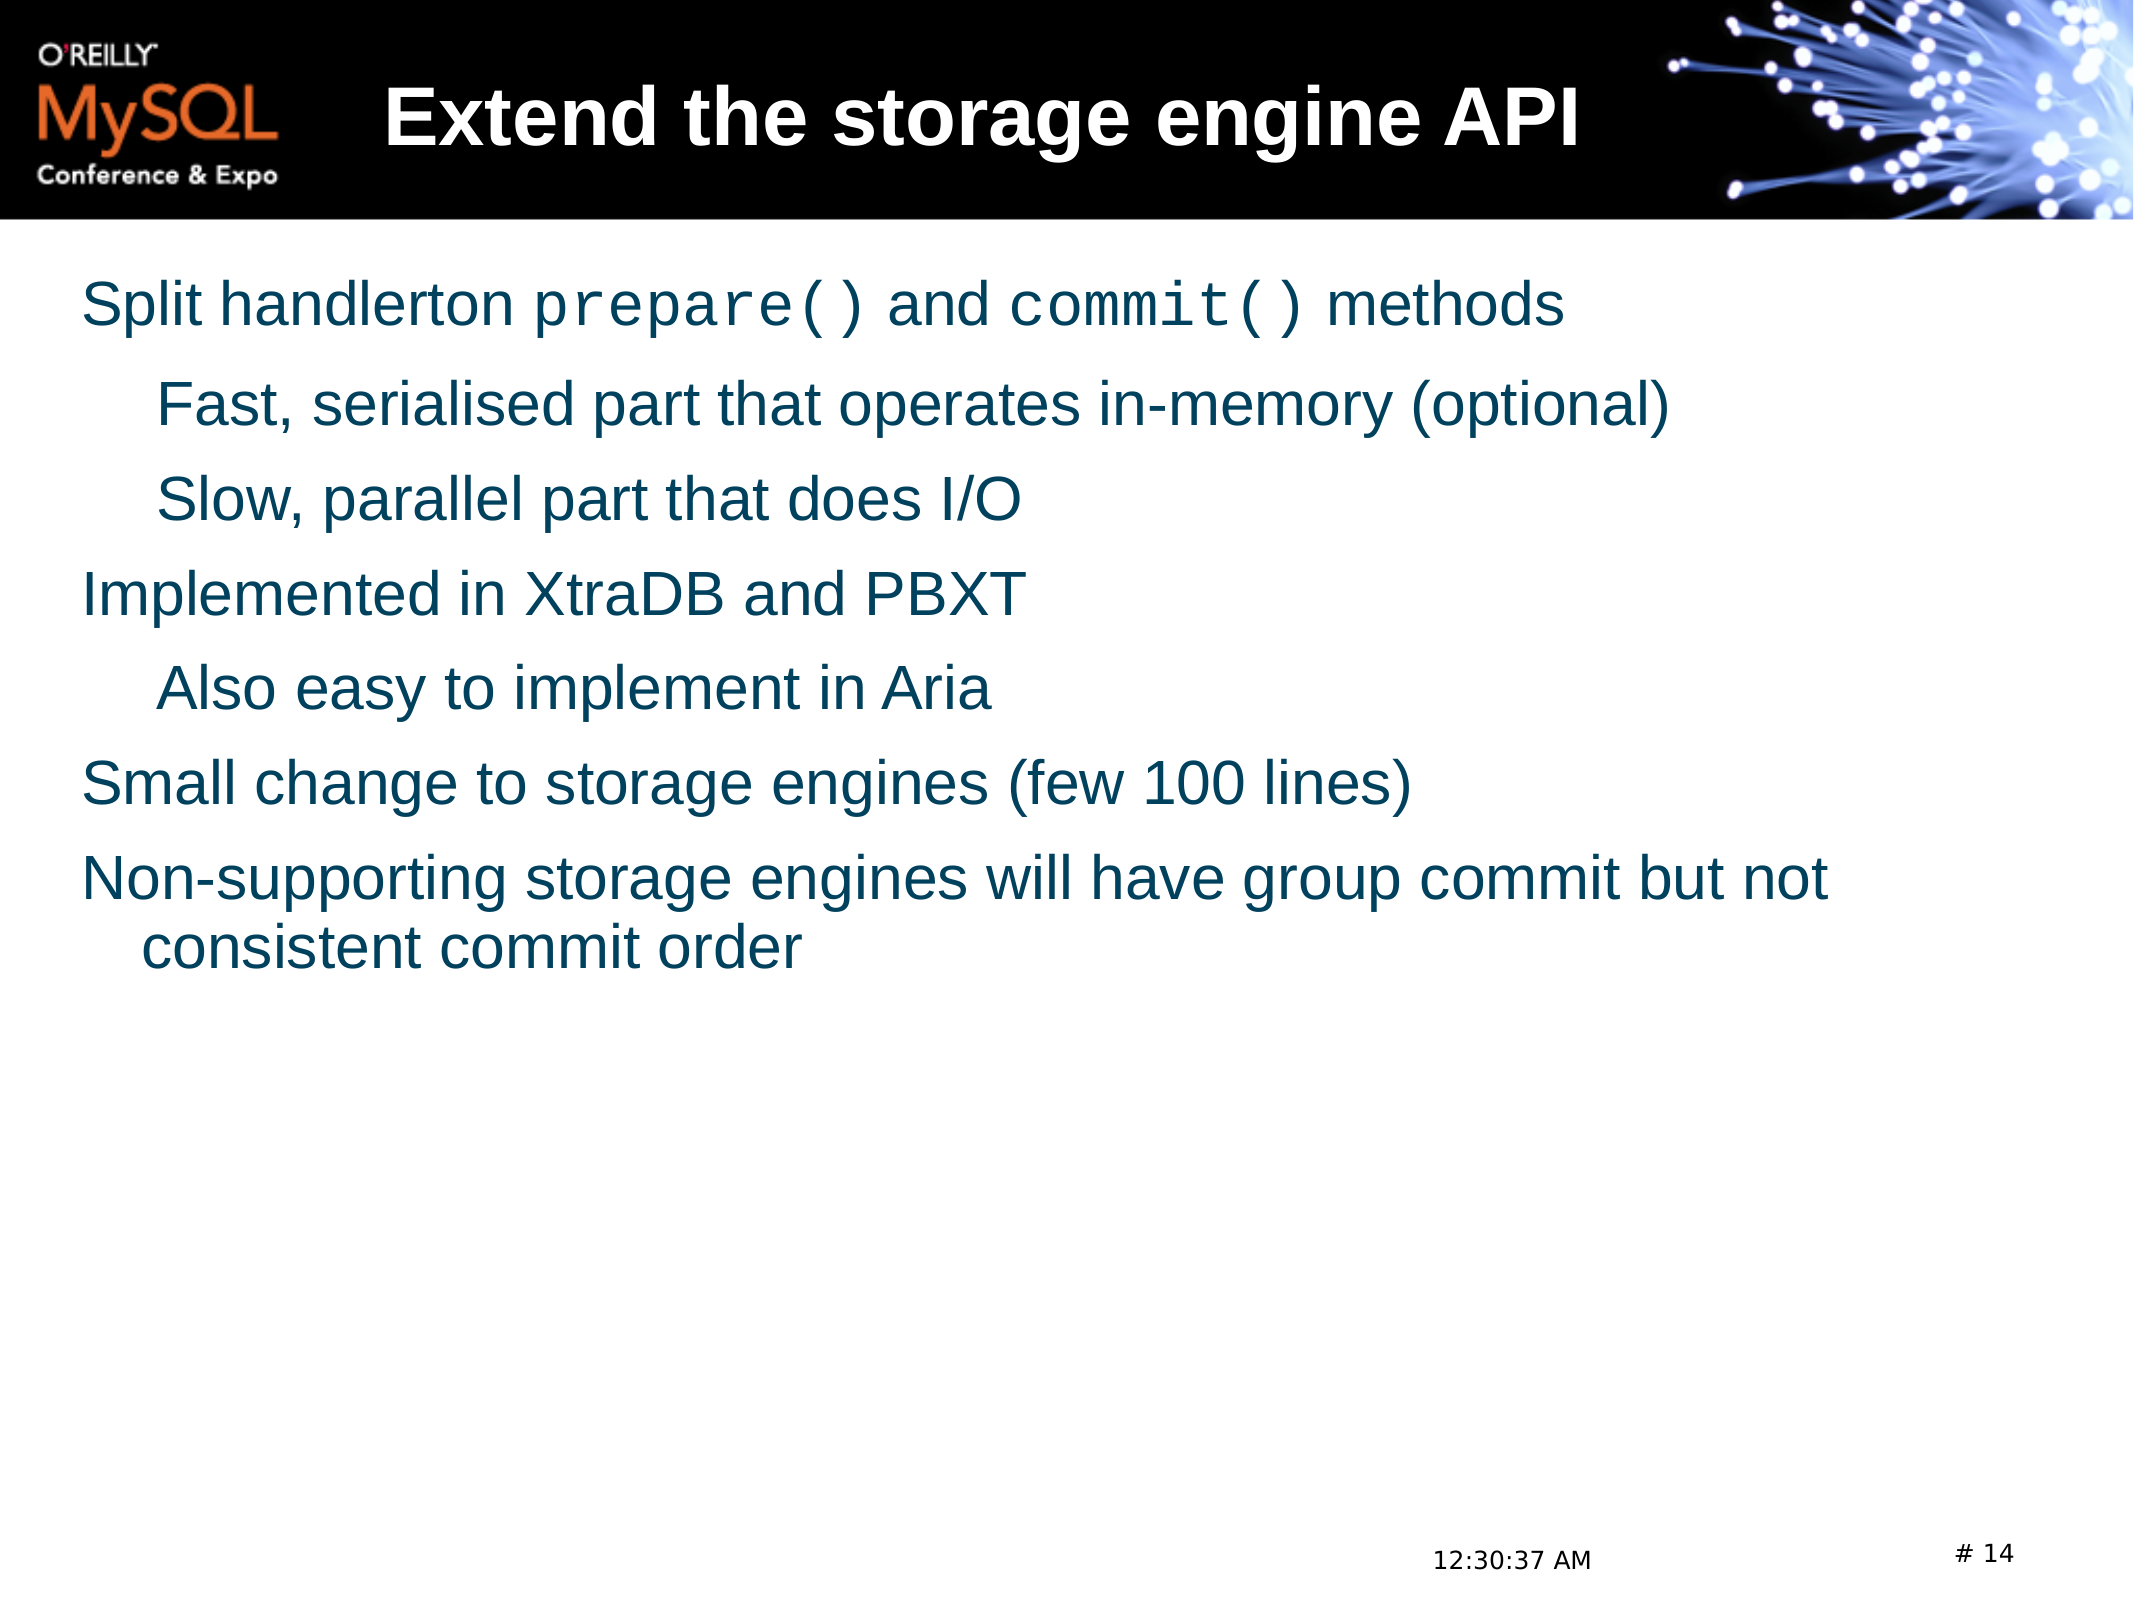

# Extend the storage engine API
Split handlerton prepare() and commit() methods
Fast, serialised part that operates in-memory (optional)
Slow, parallel part that does I/O
Implemented in XtraDB and PBXT
Also easy to implement in Aria
Small change to storage engines (few 100 lines)
Non-supporting storage engines will have group commit but not consistent commit order